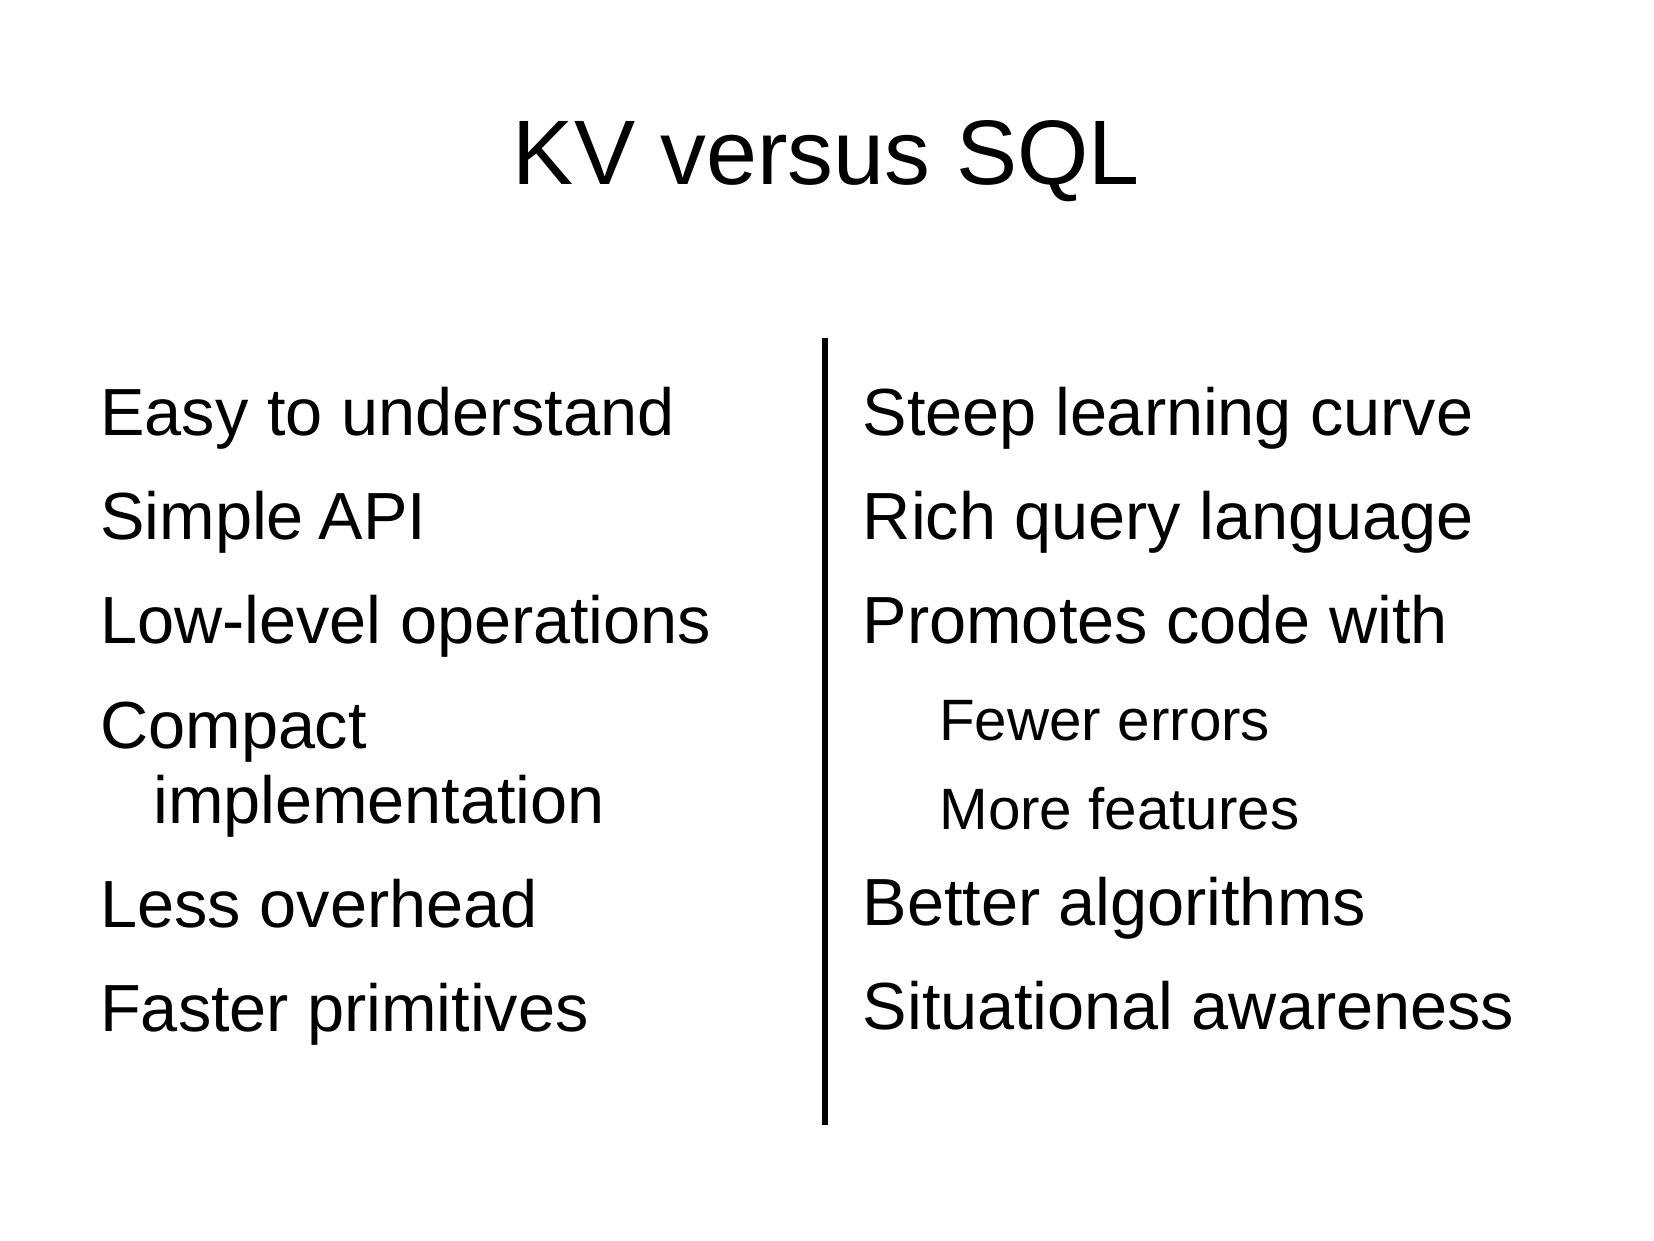

# KV versus SQL
Easy to understand
Simple API
Low-level operations
Compact implementation
Less overhead
Faster primitives
Steep learning curve
Rich query language
Promotes code with
Fewer errors
More features
Better algorithms
Situational awareness